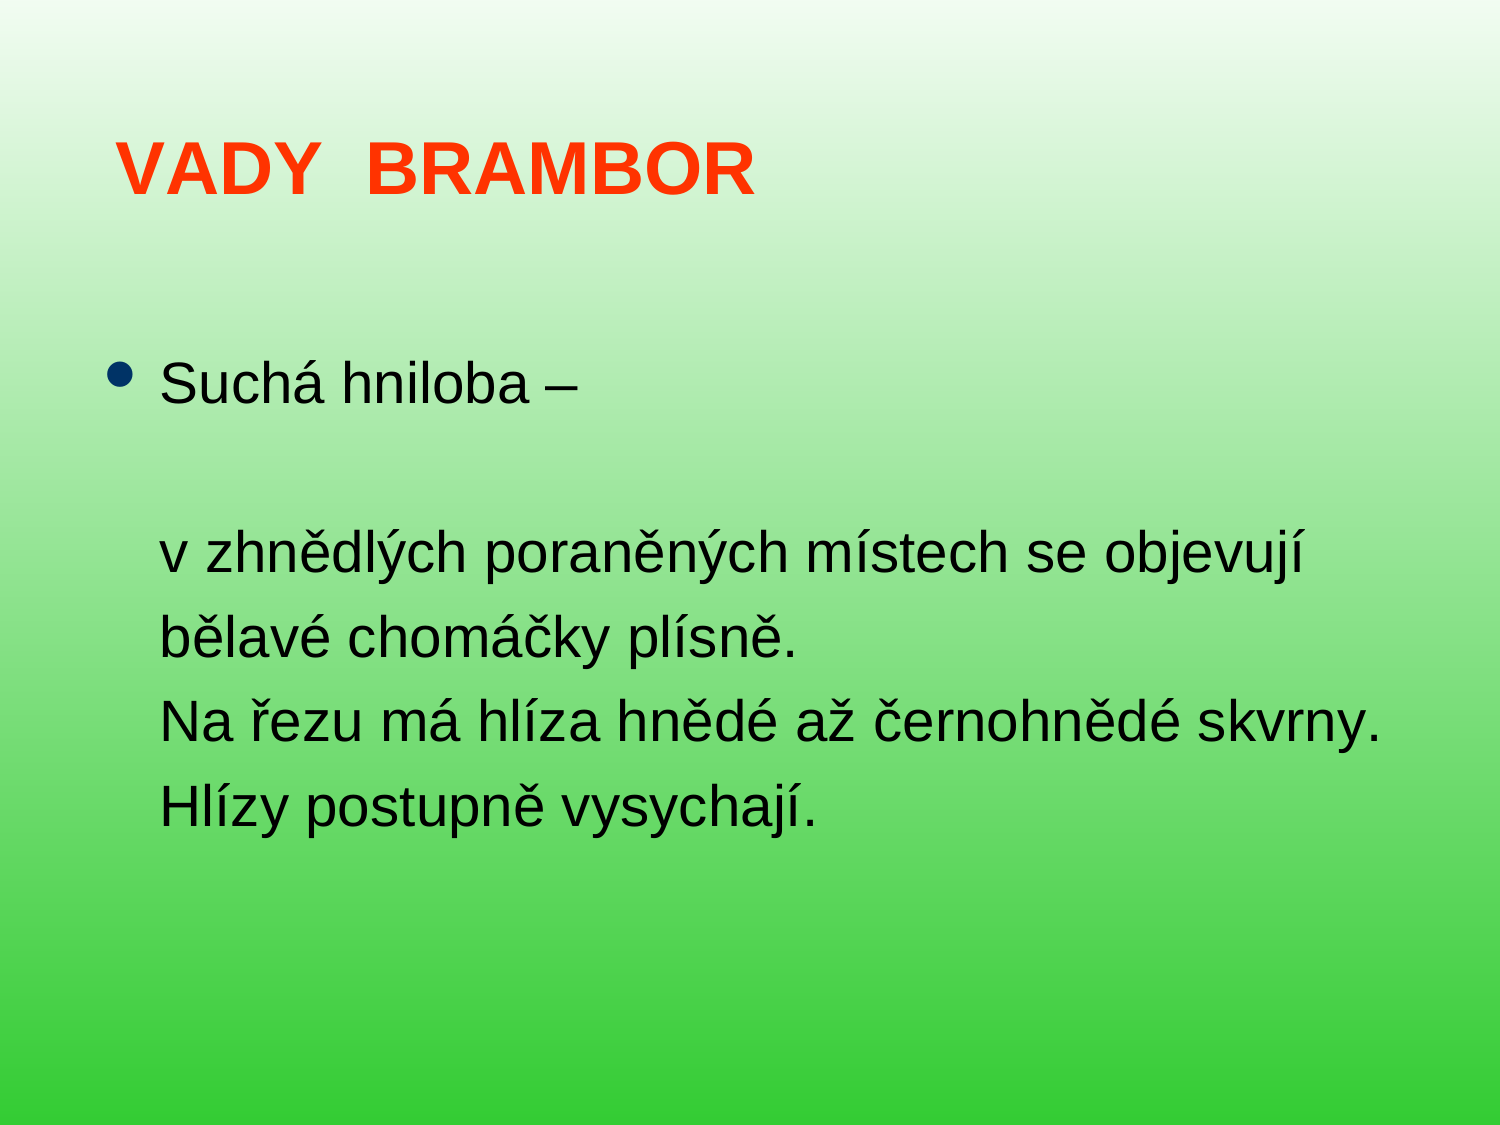

# VADY BRAMBOR
Suchá hniloba –
	v zhnědlých poraněných místech se objevují
	bělavé chomáčky plísně.
	Na řezu má hlíza hnědé až černohnědé skvrny.
	Hlízy postupně vysychají.